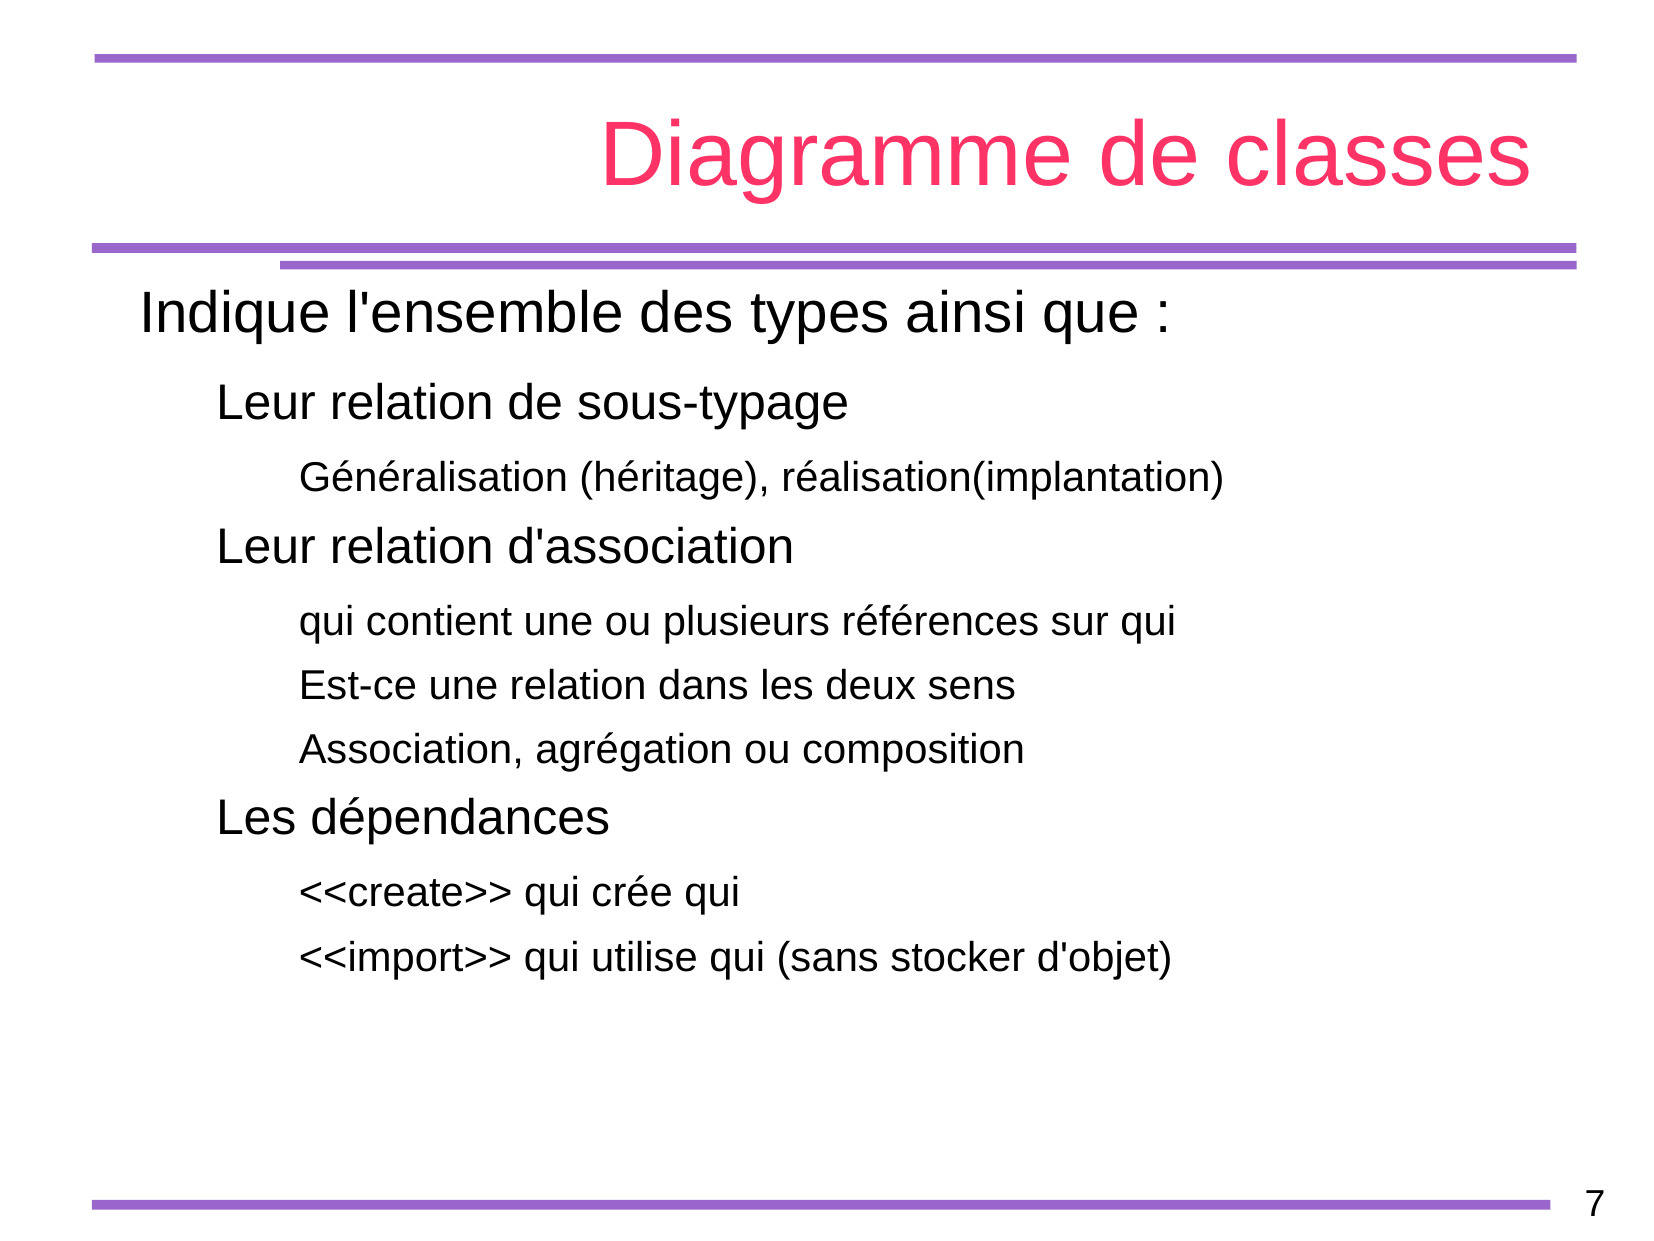

# Diagramme de classes
Indique l'ensemble des types ainsi que :
Leur relation de sous-typage
Généralisation (héritage), réalisation(implantation)
Leur relation d'association
qui contient une ou plusieurs références sur qui
Est-ce une relation dans les deux sens
Association, agrégation ou composition
Les dépendances
<<create>> qui crée qui
<<import>> qui utilise qui (sans stocker d'objet)